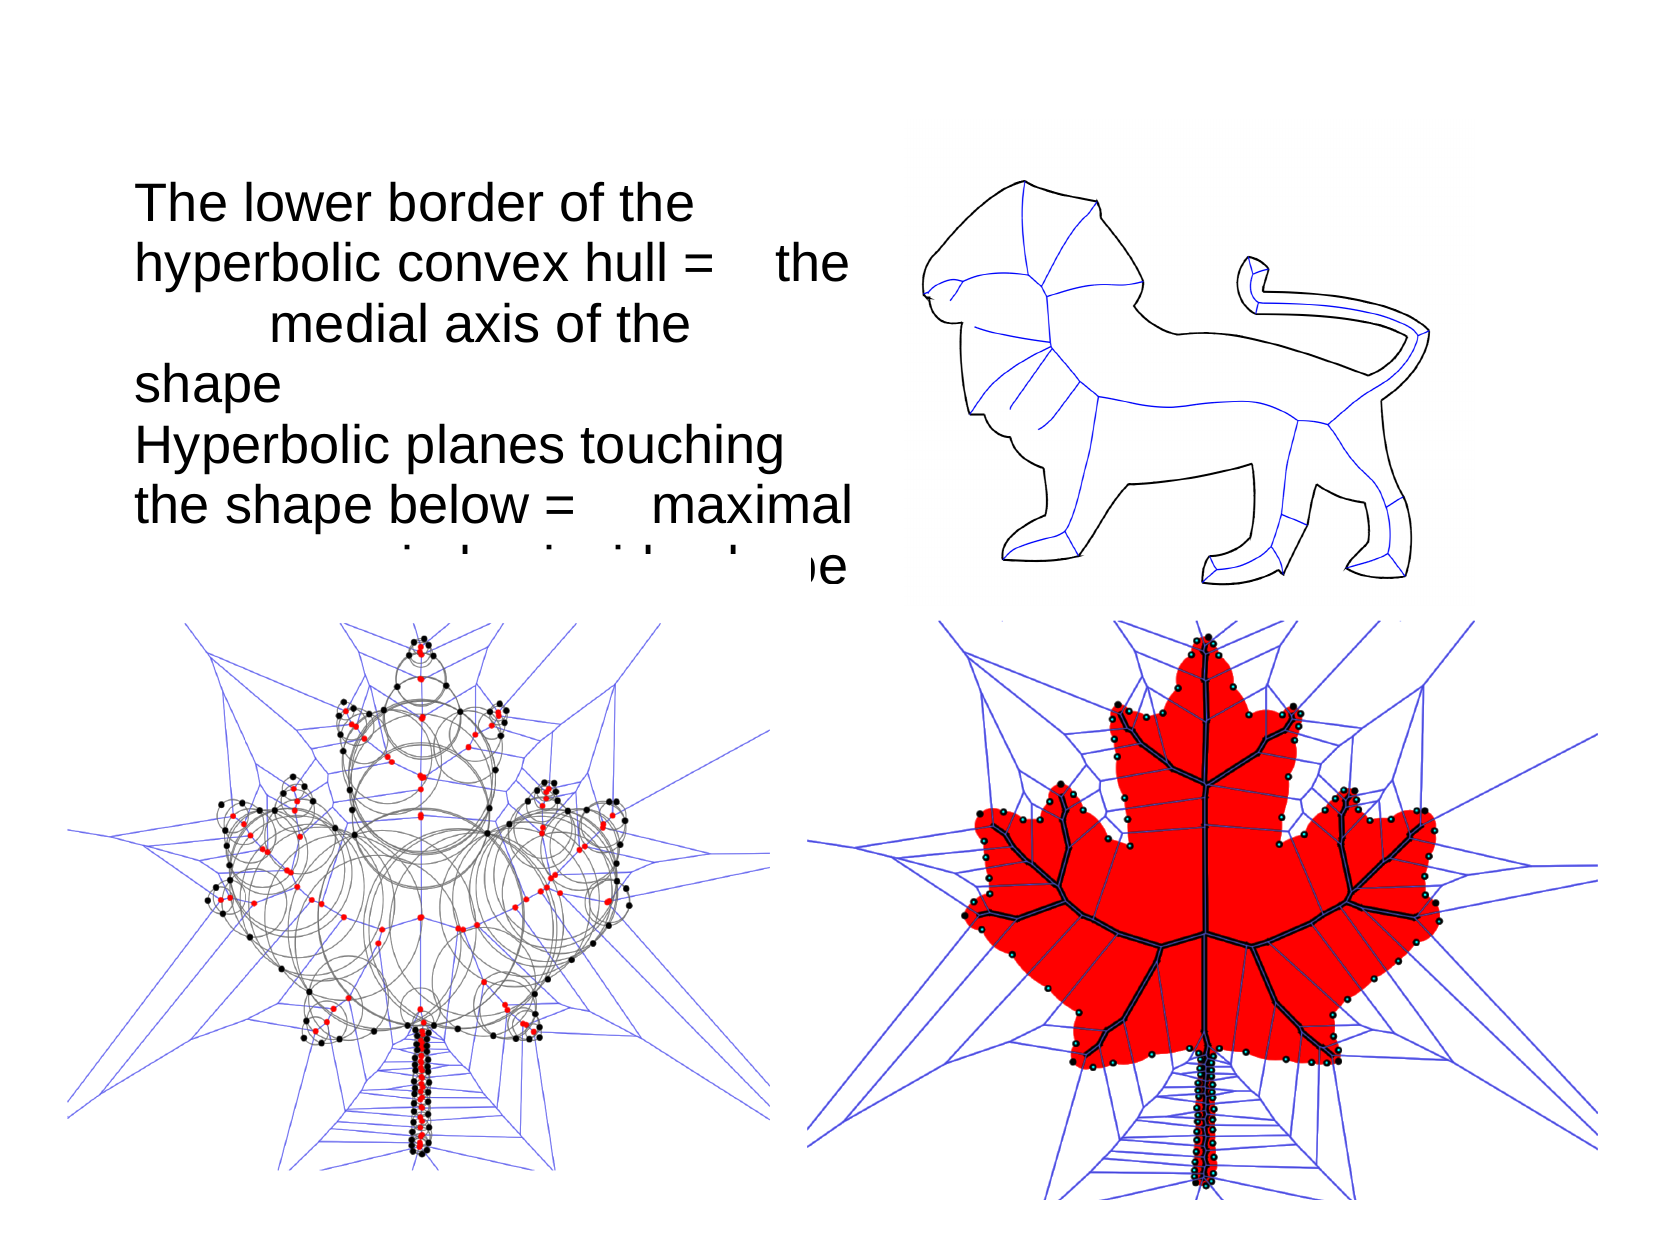

The lower border of the hyperbolic convex hull = the medial axis of the shape
Hyperbolic planes touching the shape below = maximal circles inside shape